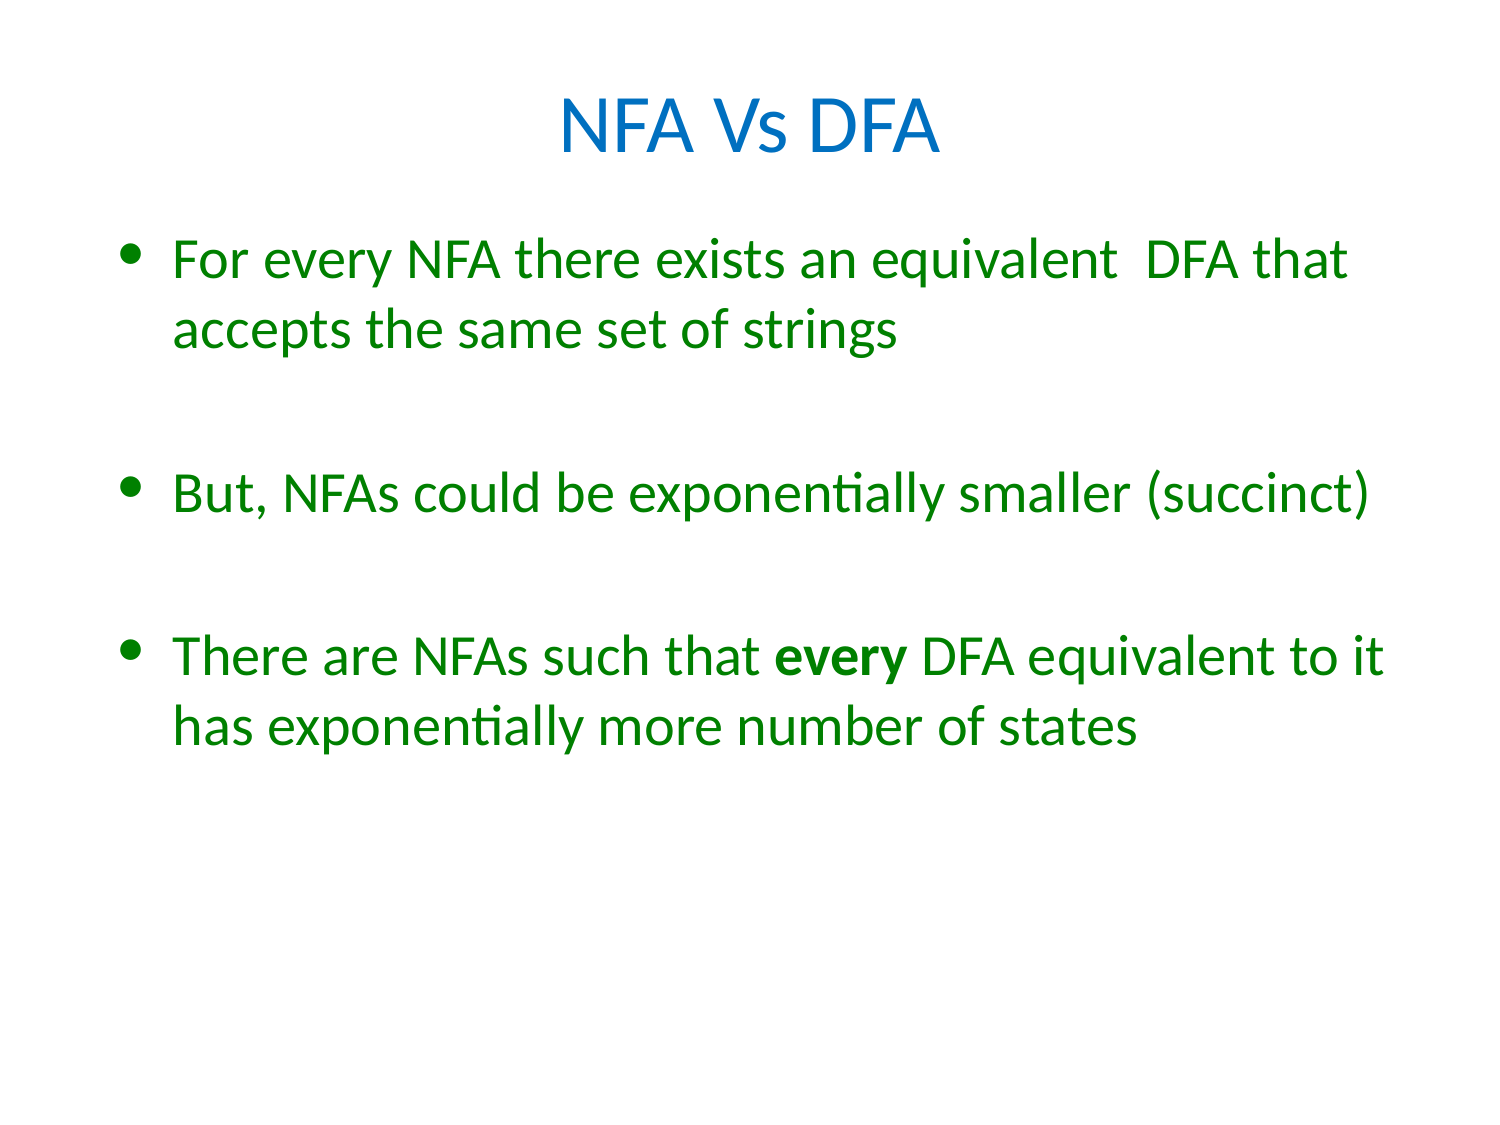

# NFA Vs DFA
For every NFA there exists an equivalent DFA that accepts the same set of strings
But, NFAs could be exponentially smaller (succinct)
There are NFAs such that every DFA equivalent to it has exponentially more number of states